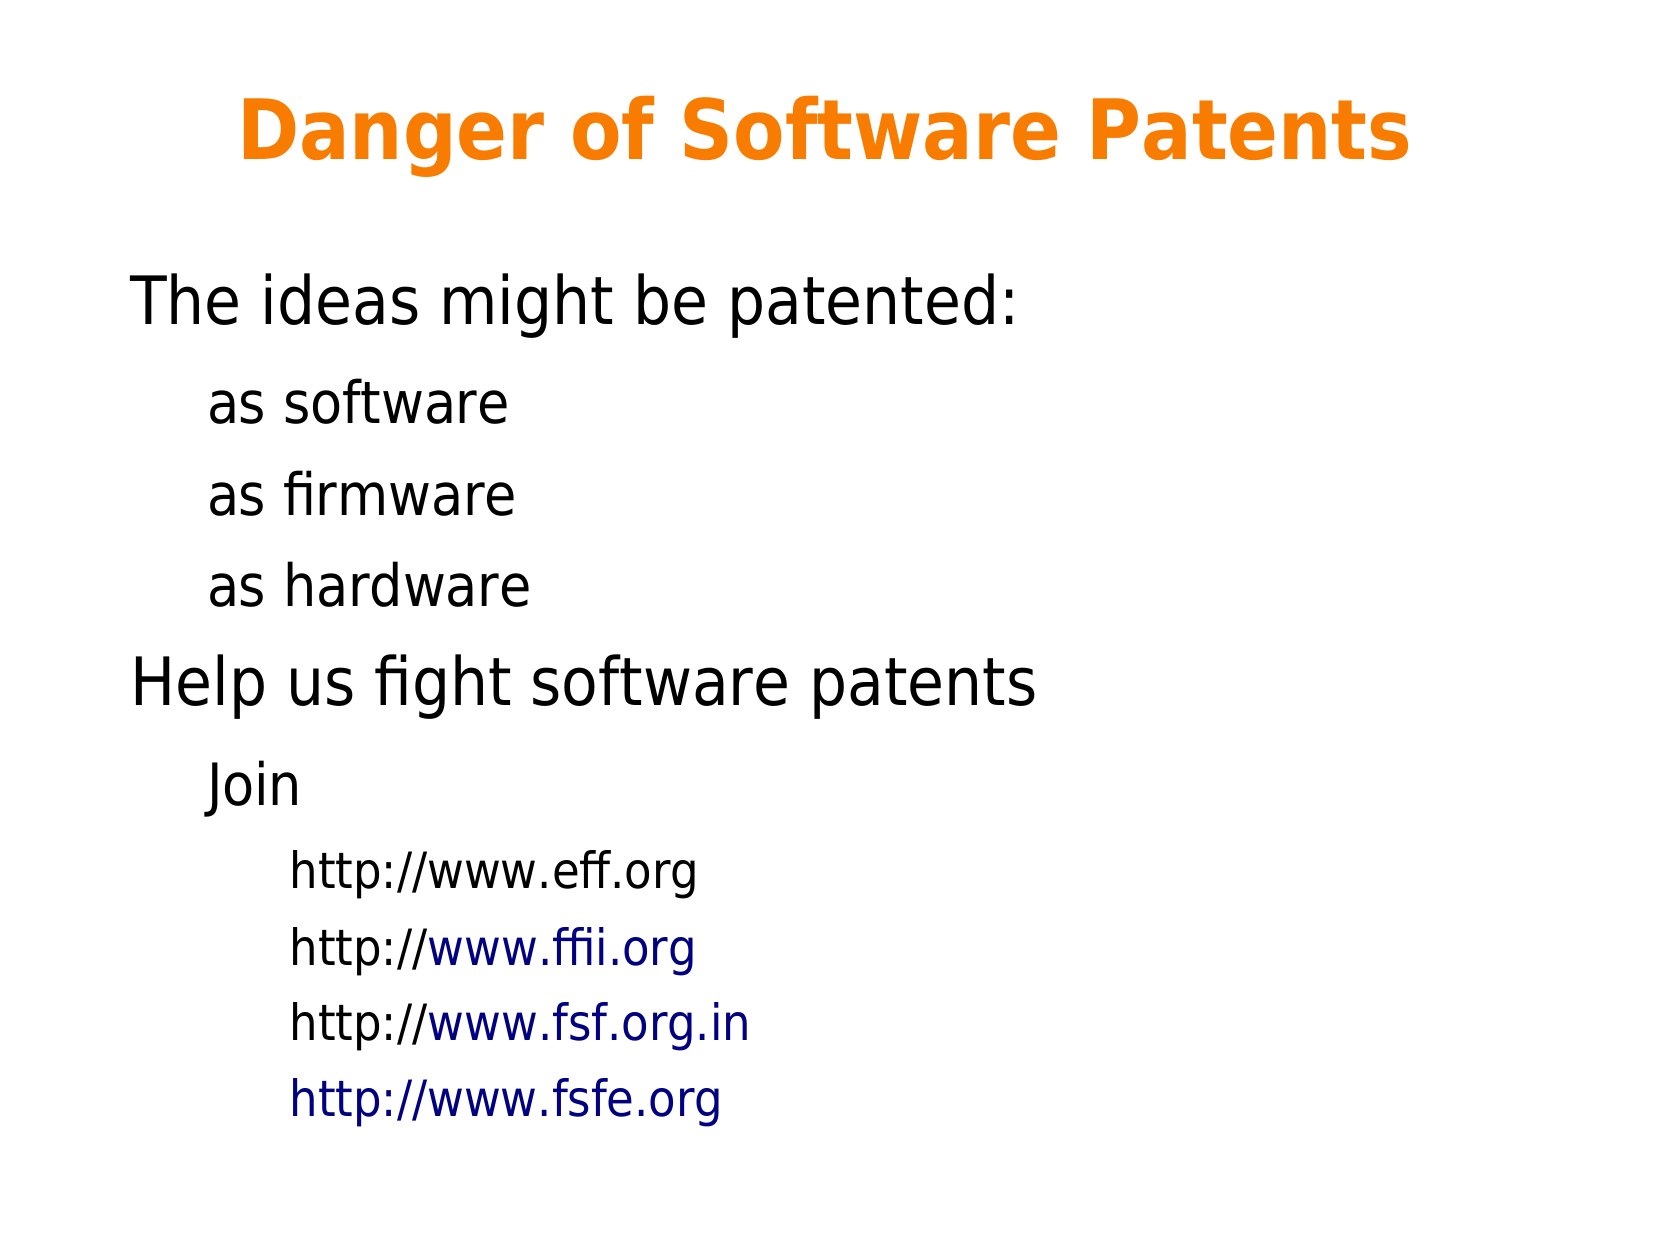

Danger of Software Patents
# The ideas might be patented:
as software
as firmware
as hardware
Help us fight software patents
Join
http://www.eff.org
http://www.ffii.org
http://www.fsf.org.in
http://www.fsfe.org